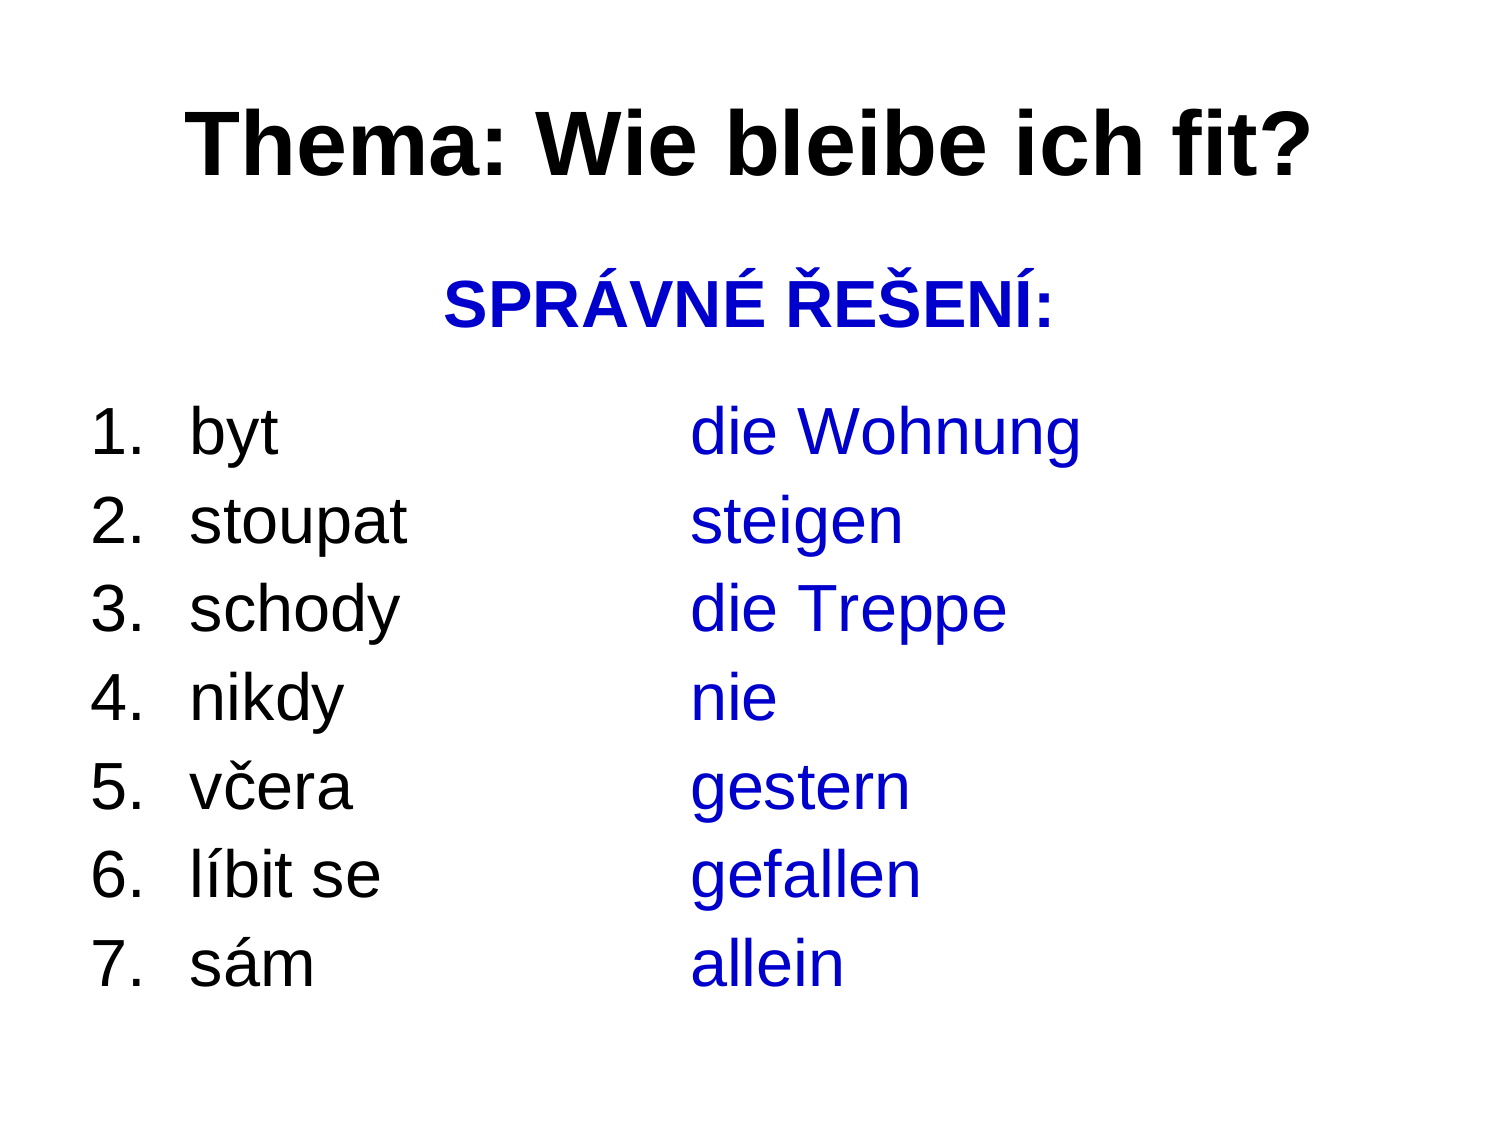

# Thema: Wie bleibe ich fit?
SPRÁVNÉ ŘEŠENÍ:
byt			die Wohnung
stoupat		steigen
schody		die Treppe
nikdy			nie
včera			gestern
líbit se			gefallen
sám			allein